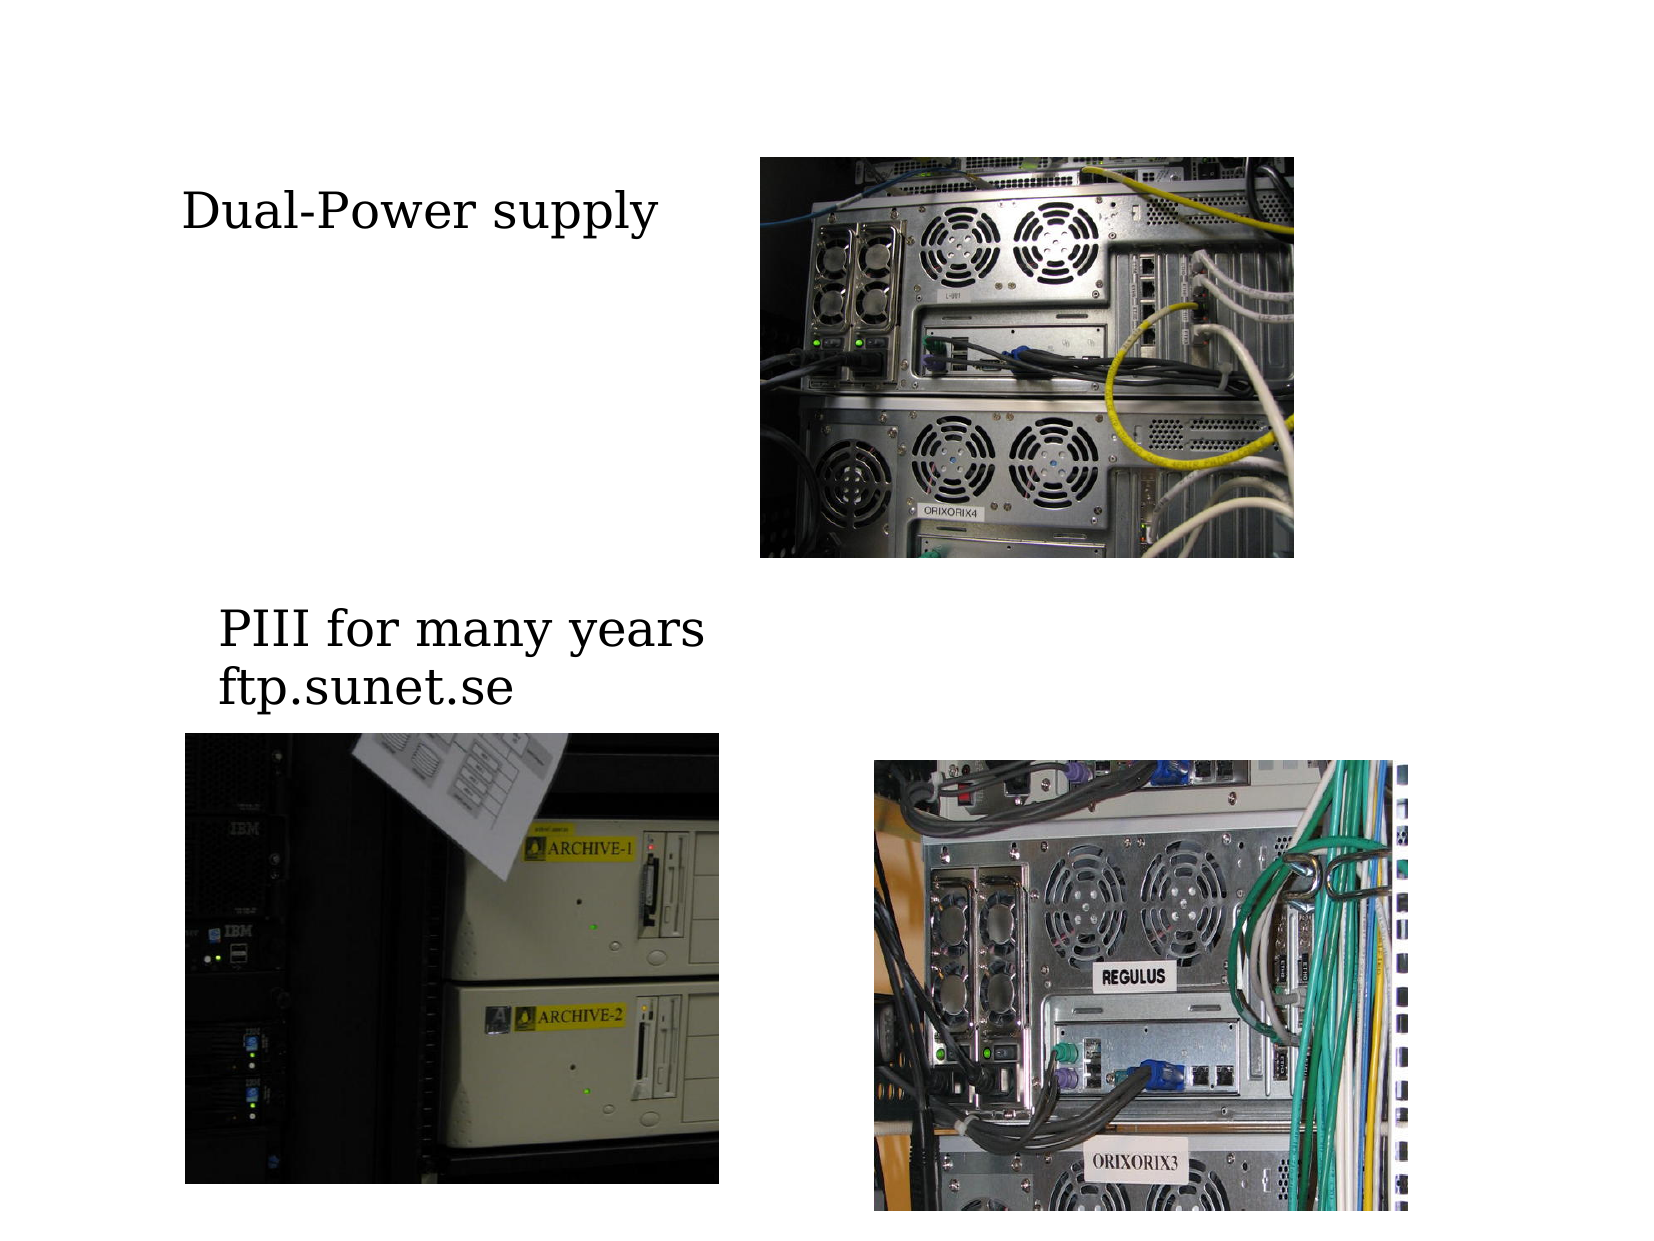

Dual-Power supply
PIII for many years
ftp.sunet.se